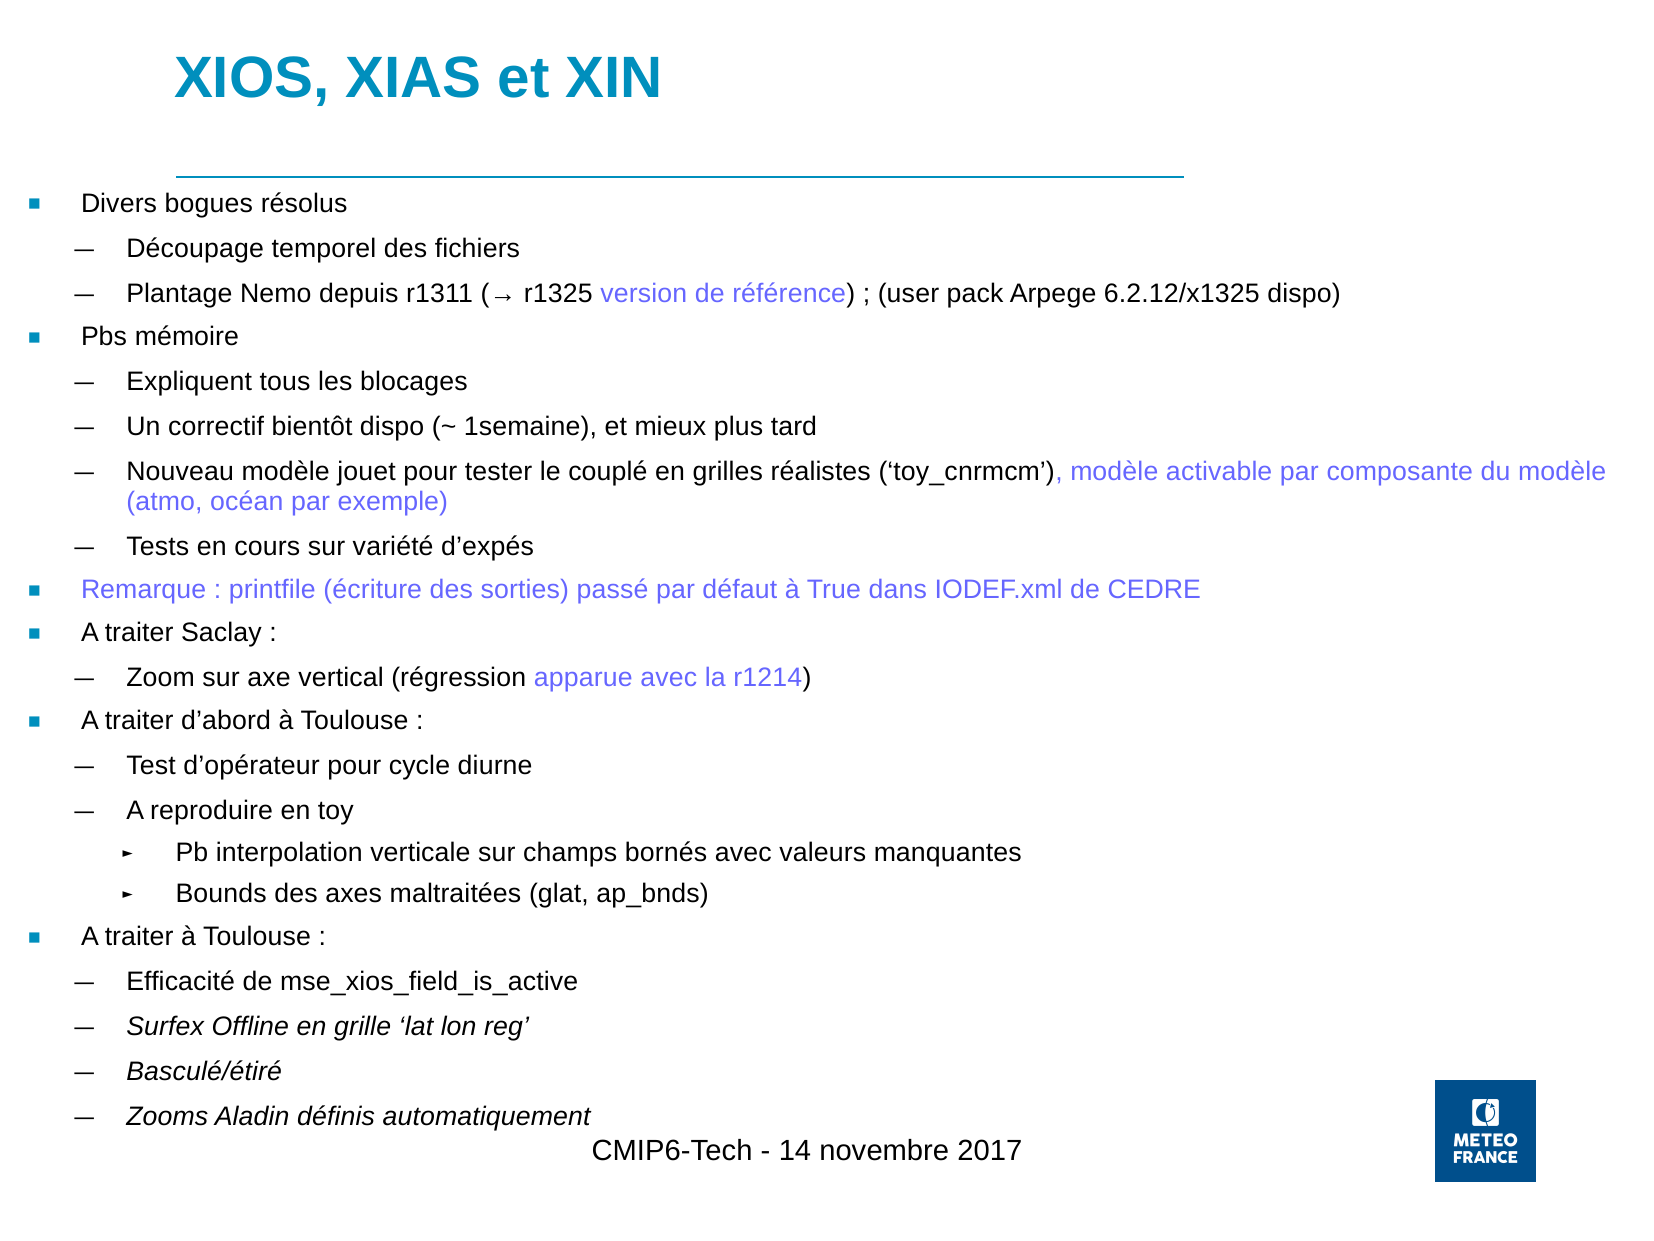

# XIOS, XIAS et XIN
Divers bogues résolus
Découpage temporel des fichiers
Plantage Nemo depuis r1311 (→ r1325 version de référence) ; (user pack Arpege 6.2.12/x1325 dispo)
Pbs mémoire
Expliquent tous les blocages
Un correctif bientôt dispo (~ 1semaine), et mieux plus tard
Nouveau modèle jouet pour tester le couplé en grilles réalistes (‘toy_cnrmcm’), modèle activable par composante du modèle (atmo, océan par exemple)
Tests en cours sur variété d’expés
Remarque : printfile (écriture des sorties) passé par défaut à True dans IODEF.xml de CEDRE
A traiter Saclay :
Zoom sur axe vertical (régression apparue avec la r1214)
A traiter d’abord à Toulouse :
Test d’opérateur pour cycle diurne
A reproduire en toy
Pb interpolation verticale sur champs bornés avec valeurs manquantes
Bounds des axes maltraitées (glat, ap_bnds)
A traiter à Toulouse :
Efficacité de mse_xios_field_is_active
Surfex Offline en grille ‘lat lon reg’
Basculé/étiré
Zooms Aladin définis automatiquement
CMIP6-Tech - 14 novembre 2017